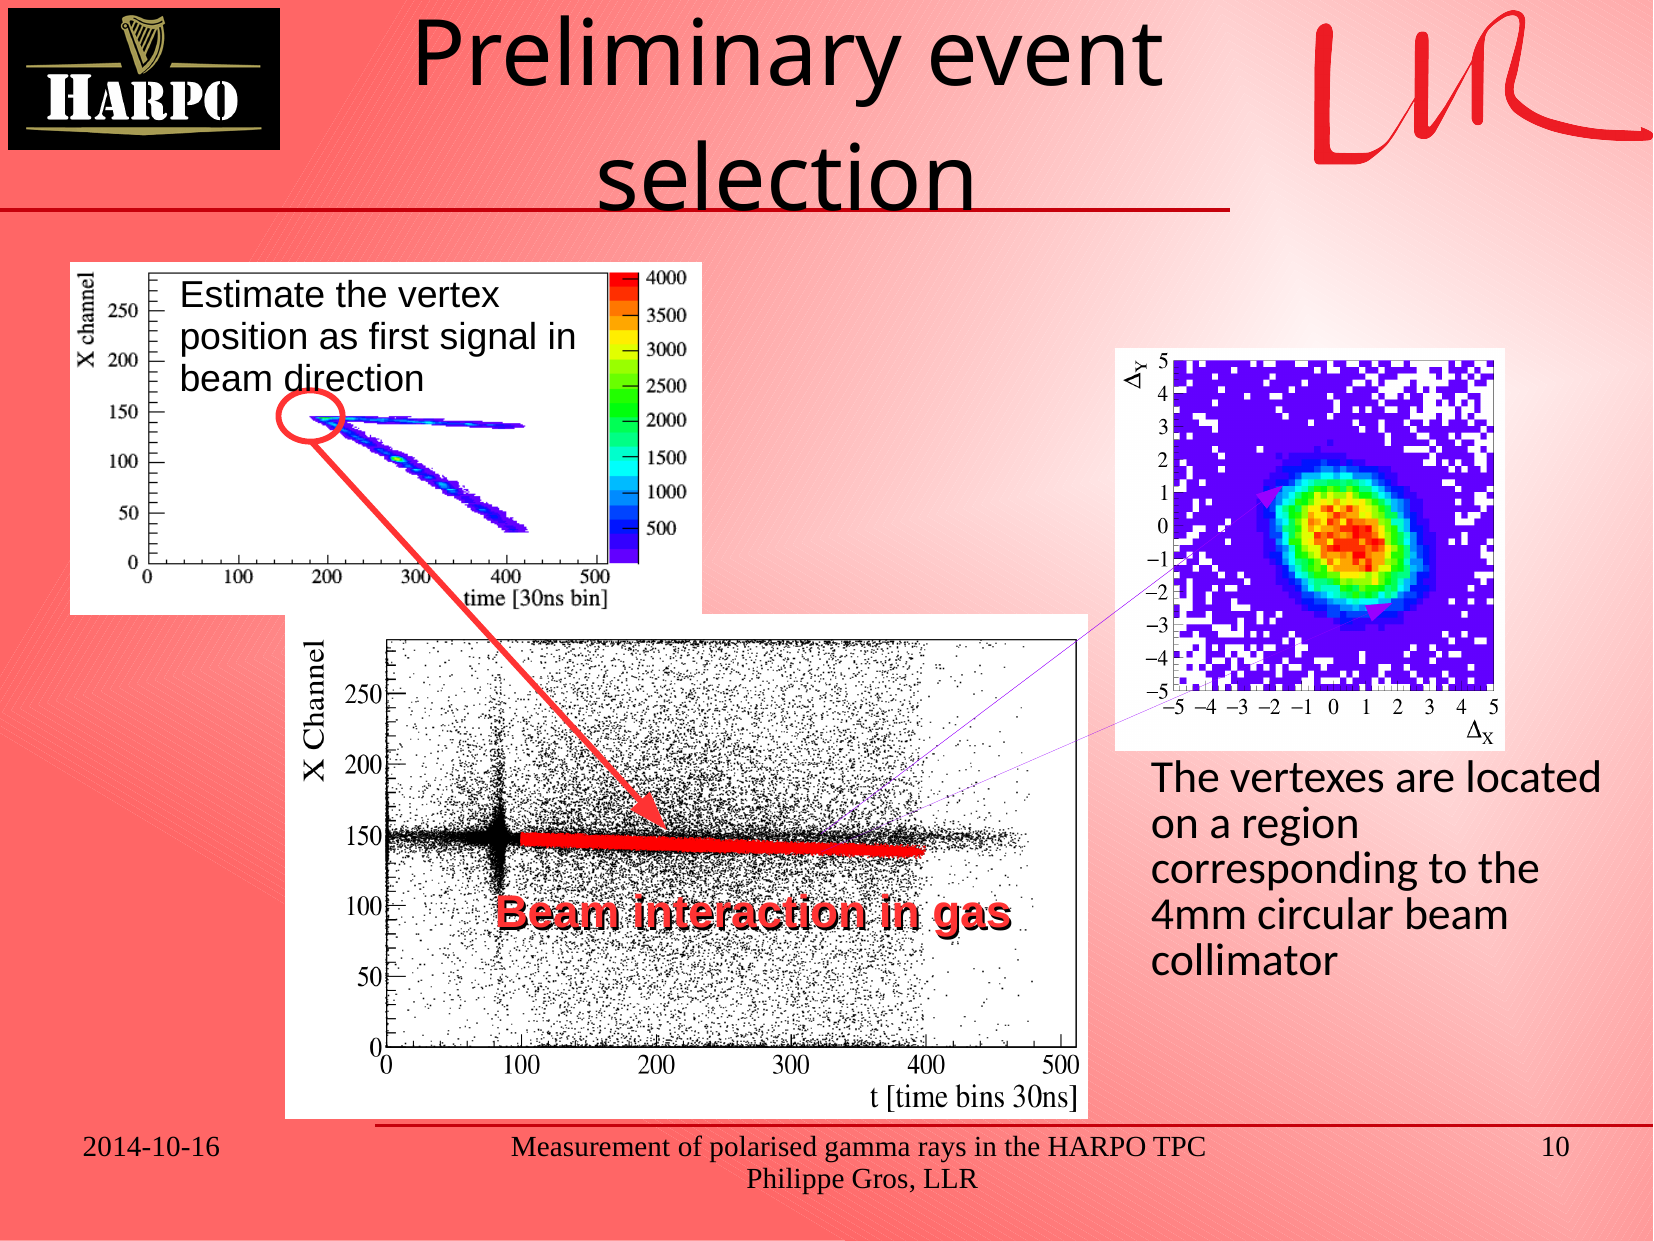

# Preliminary event selection
Estimate the vertex position as first signal in beam direction
The vertexes are located on a region corresponding to the 4mm circular beam collimator
Beam interaction in gas
2014-10-16
10